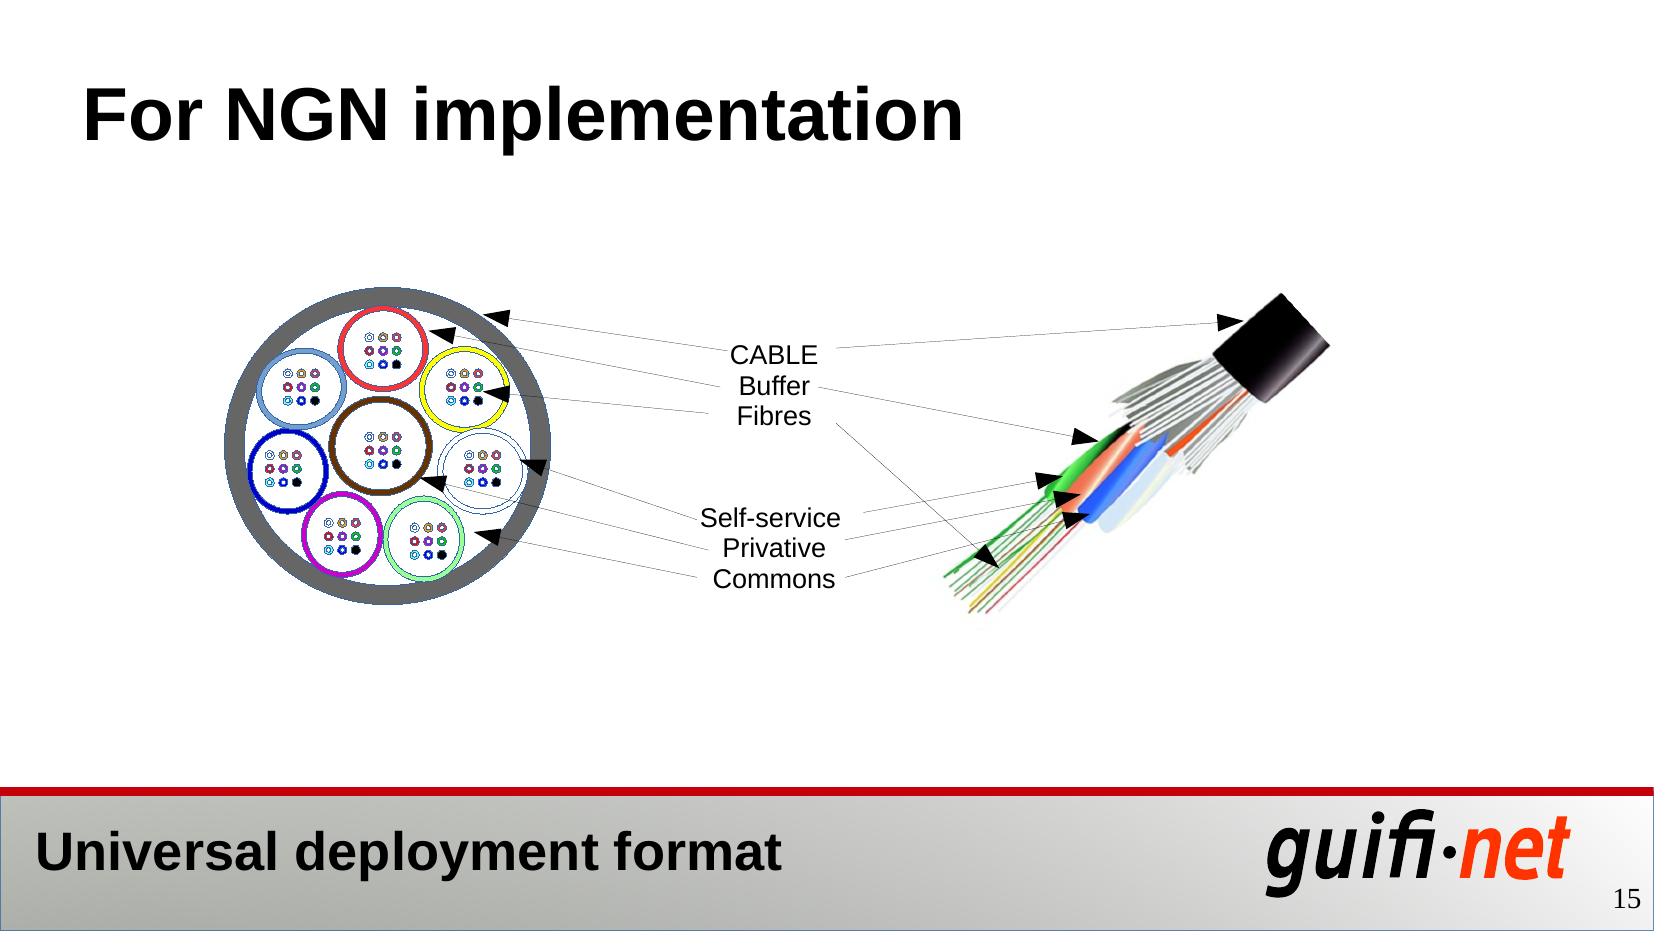

# For NGN implementation
CABLE
Buffer
Fibres
Self-service
Privative
Commons
Universal deployment format
15